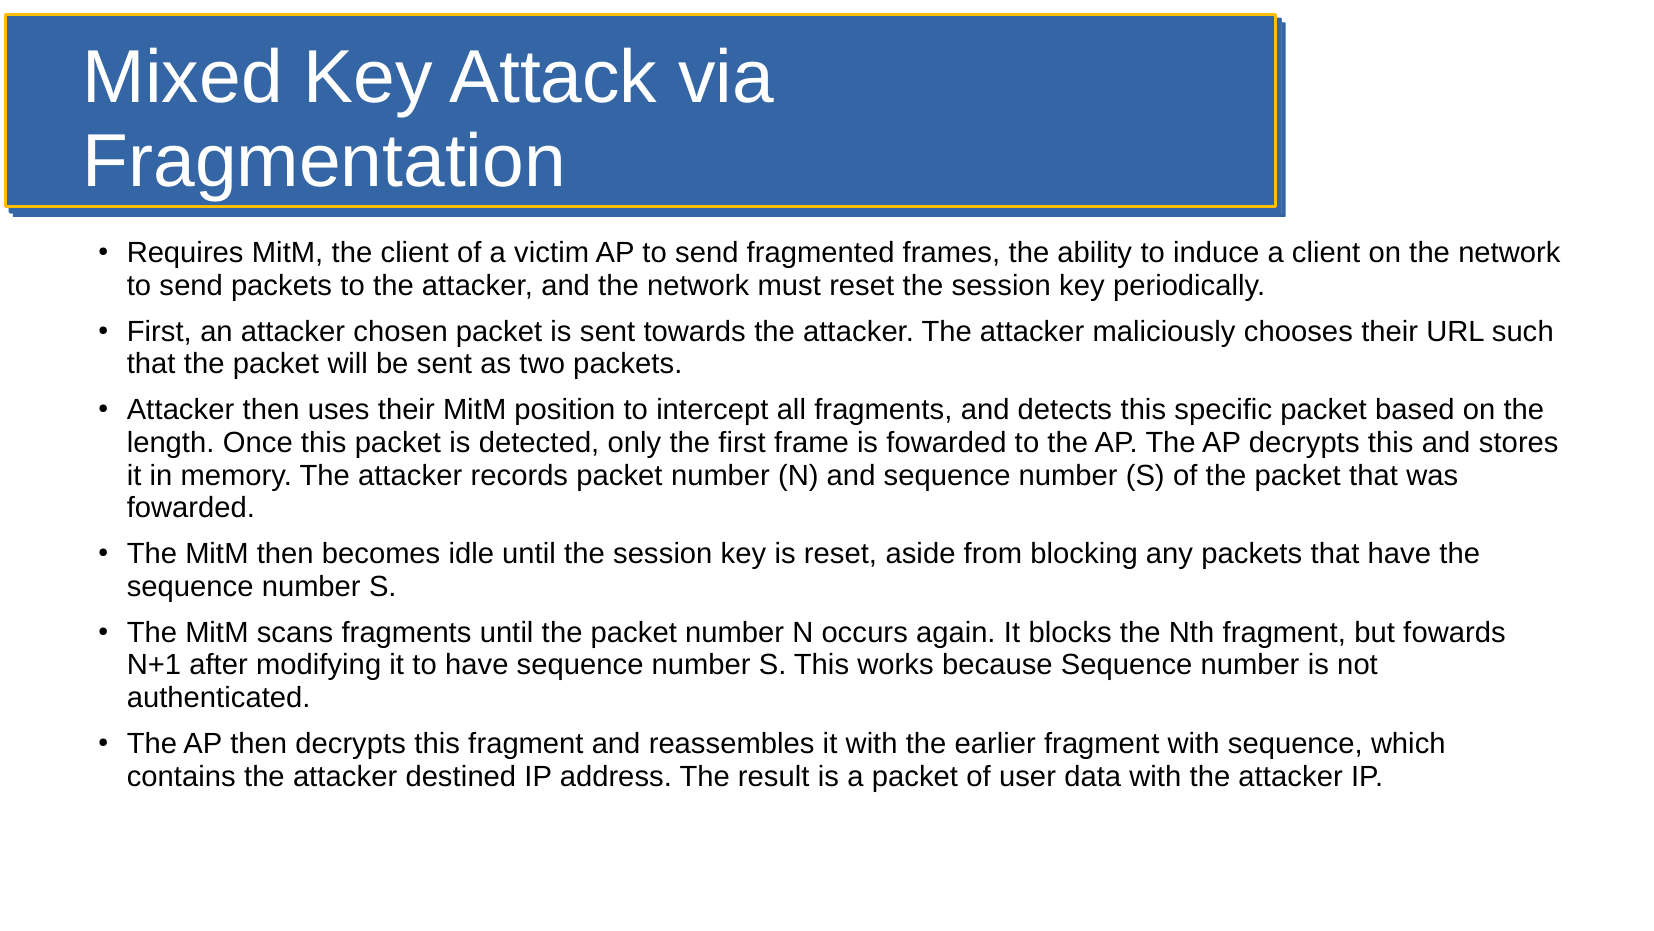

# Mixed Key Attack via Fragmentation
Requires MitM, the client of a victim AP to send fragmented frames, the ability to induce a client on the network to send packets to the attacker, and the network must reset the session key periodically.
First, an attacker chosen packet is sent towards the attacker. The attacker maliciously chooses their URL such that the packet will be sent as two packets.
Attacker then uses their MitM position to intercept all fragments, and detects this specific packet based on the length. Once this packet is detected, only the first frame is fowarded to the AP. The AP decrypts this and stores it in memory. The attacker records packet number (N) and sequence number (S) of the packet that was fowarded.
The MitM then becomes idle until the session key is reset, aside from blocking any packets that have the sequence number S.
The MitM scans fragments until the packet number N occurs again. It blocks the Nth fragment, but fowards N+1 after modifying it to have sequence number S. This works because Sequence number is not authenticated.
The AP then decrypts this fragment and reassembles it with the earlier fragment with sequence, which contains the attacker destined IP address. The result is a packet of user data with the attacker IP.